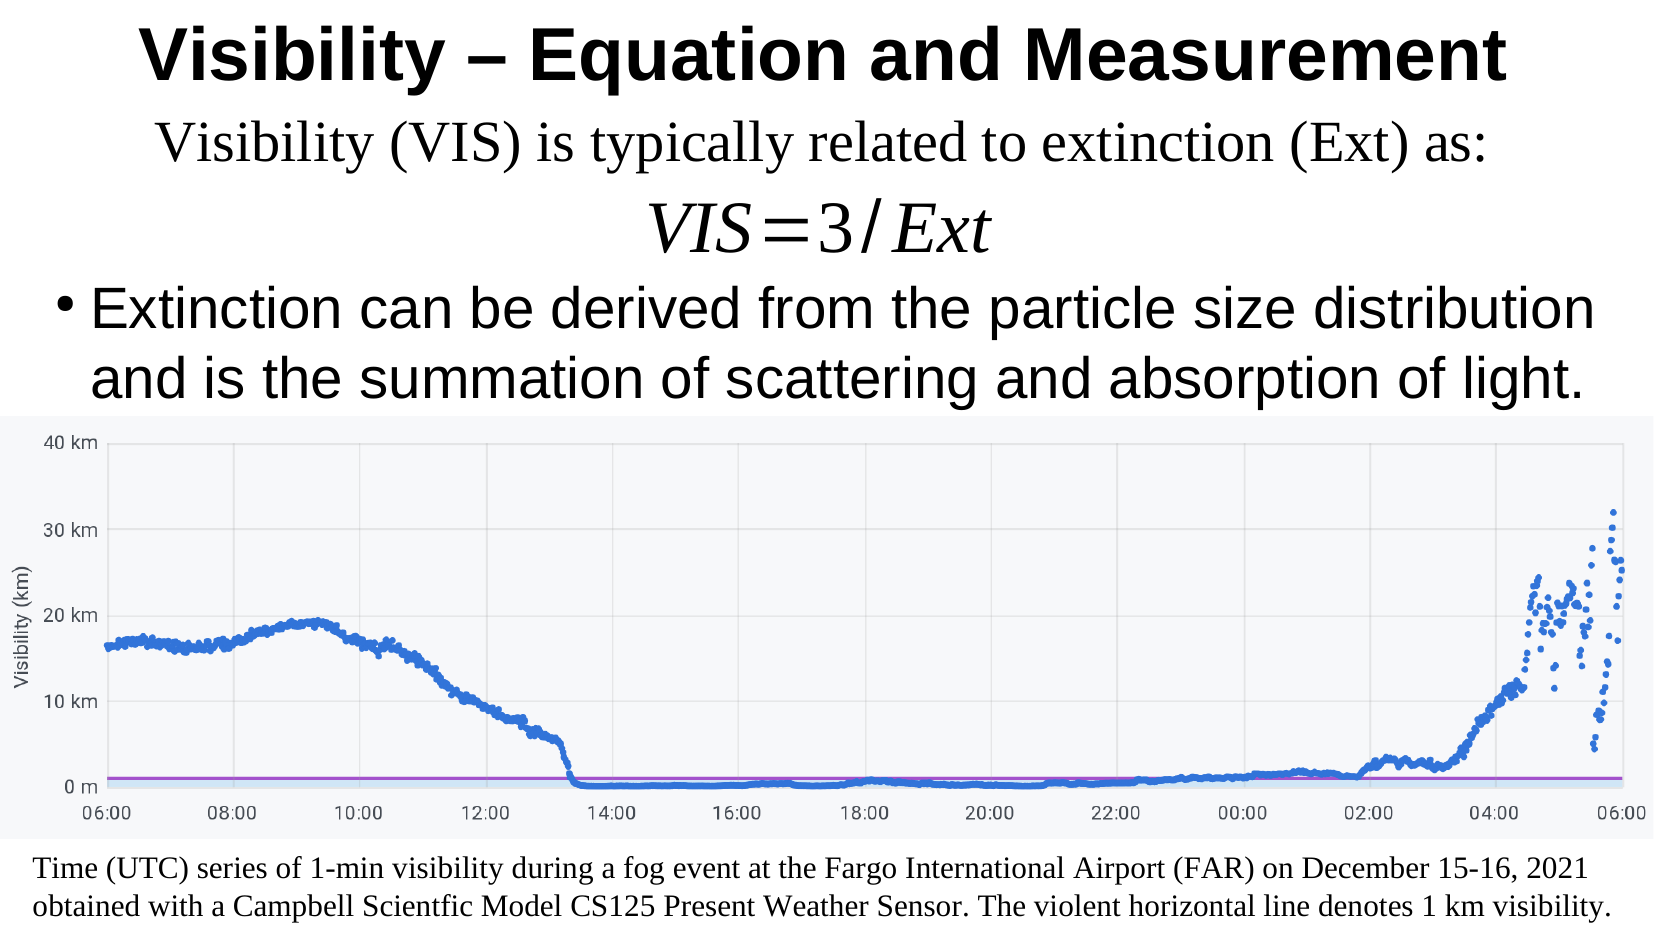

# Visibility – Equation and Measurement
Visibility (VIS) is typically related to extinction (Ext) as:
Extinction can be derived from the particle size distribution and is the summation of scattering and absorption of light.
Time (UTC) series of 1-min visibility during a fog event at the Fargo International Airport (FAR) on December 15-16, 2021 obtained with a Campbell Scientfic Model CS125 Present Weather Sensor. The violent horizontal line denotes 1 km visibility.